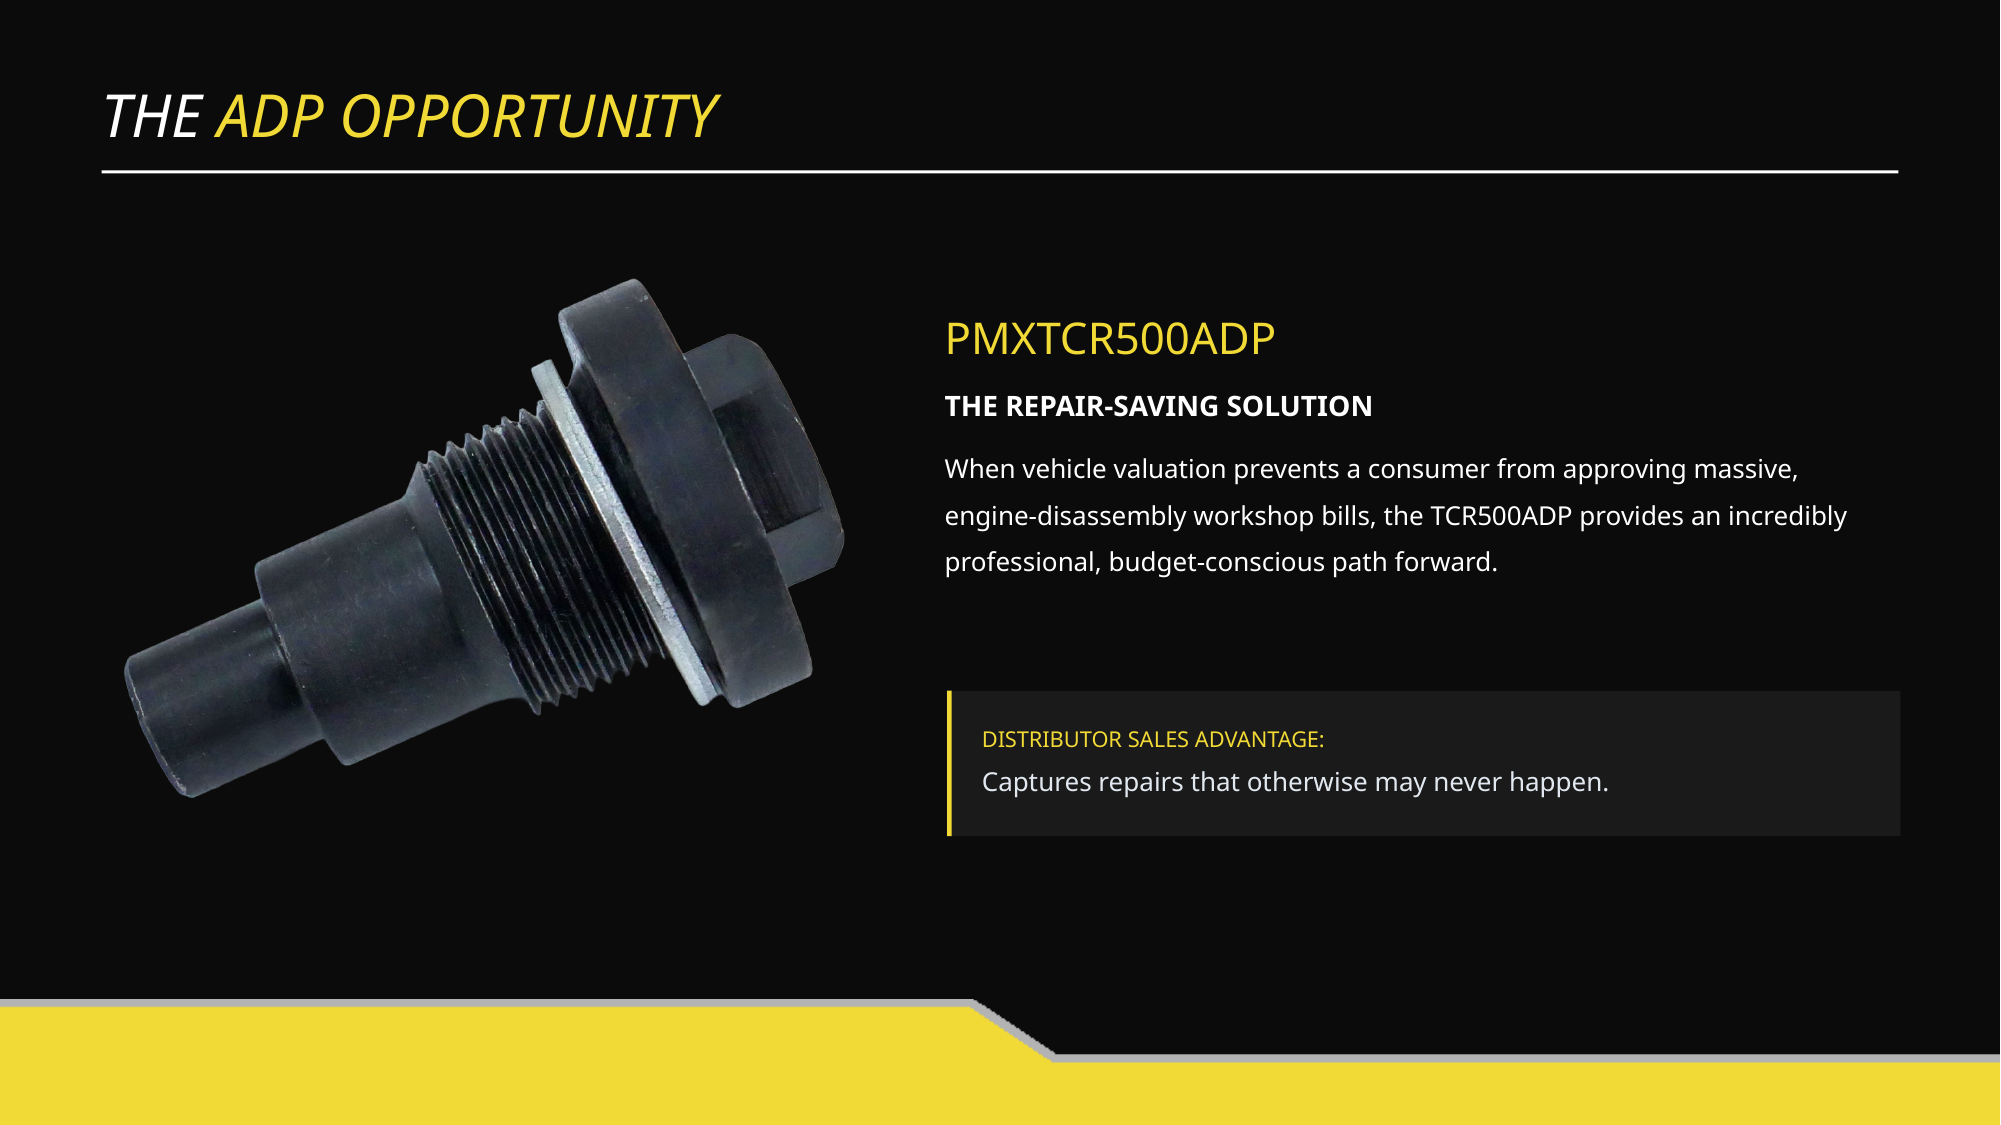

THE ADP OPPORTUNITY
PMXTCR500ADP
THE REPAIR-SAVING SOLUTION
When vehicle valuation prevents a consumer from approving massive, engine-disassembly workshop bills, the TCR500ADP provides an incredibly professional, budget-conscious path forward.
DISTRIBUTOR SALES ADVANTAGE:
Captures repairs that otherwise may never happen.